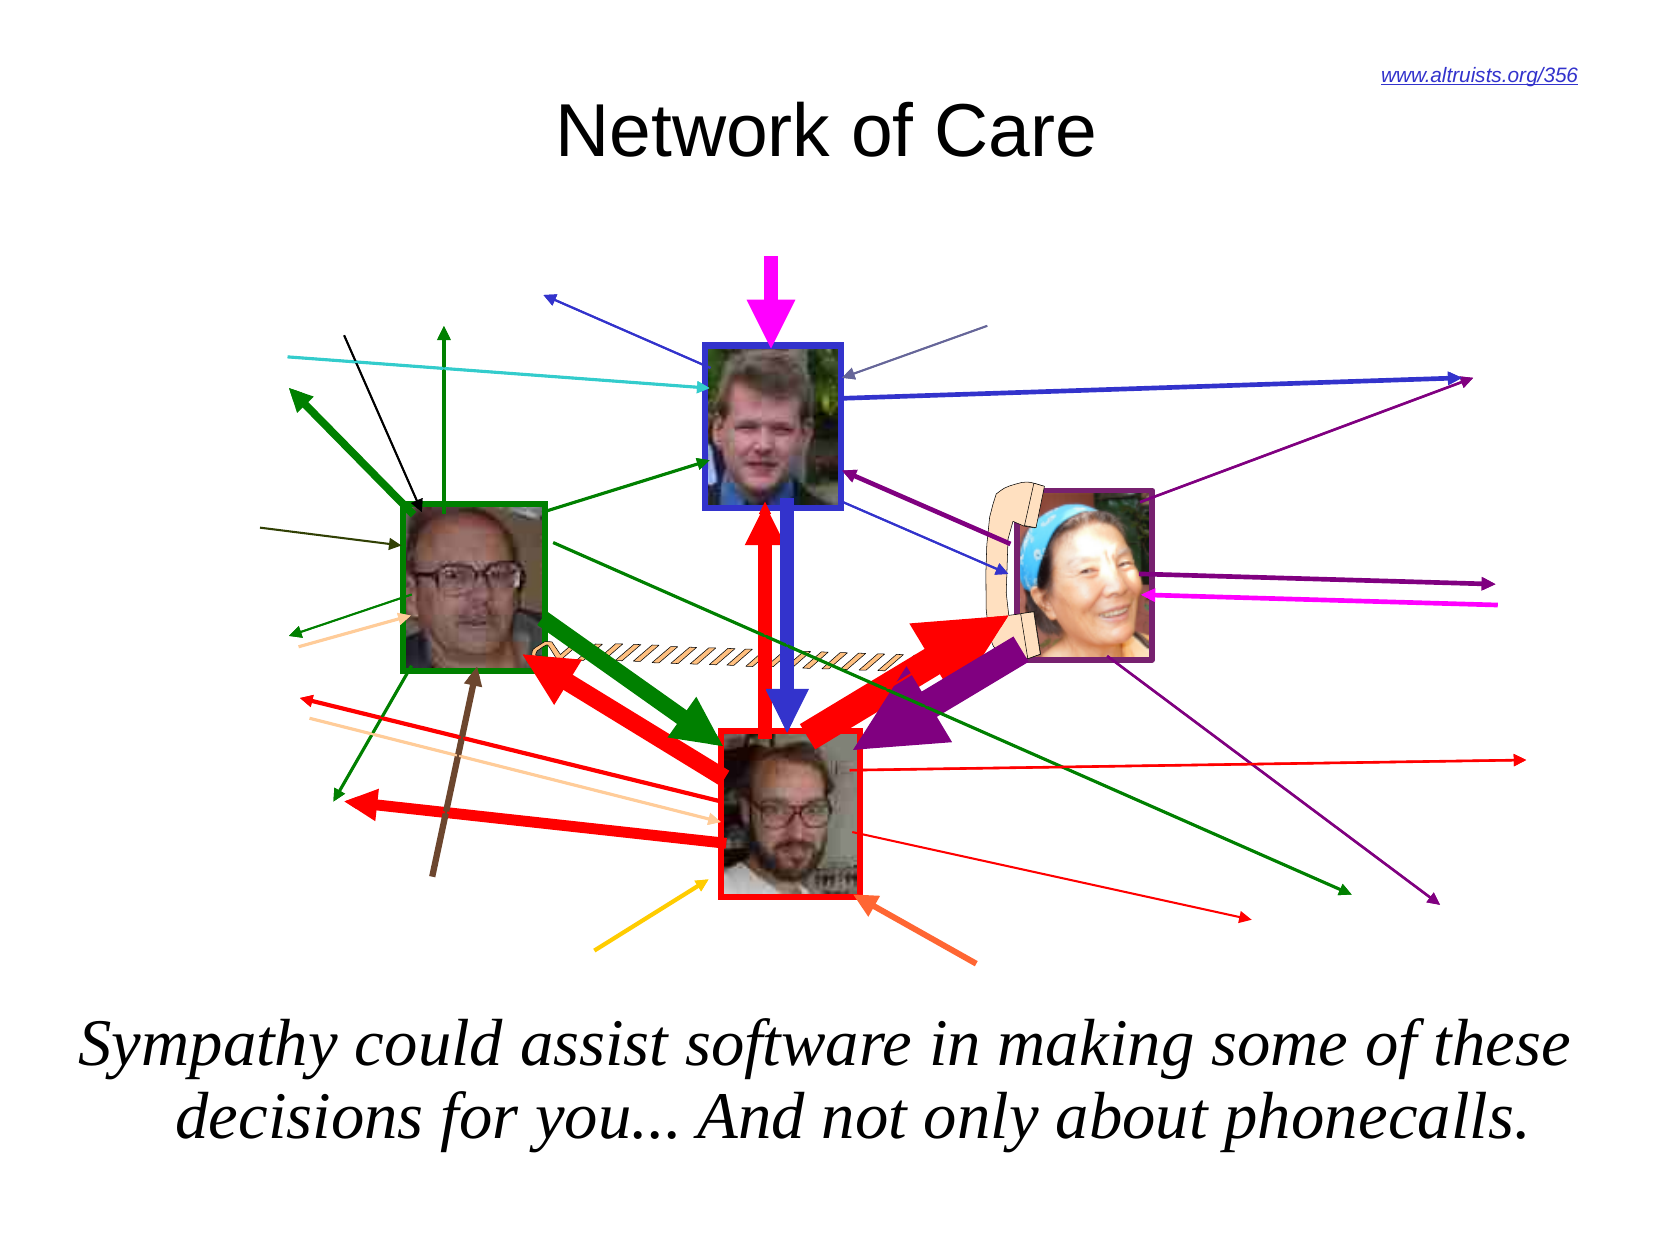

# Network of Care
www.altruists.org/356
Sympathy could assist software in making some of these decisions for you... And not only about phonecalls.